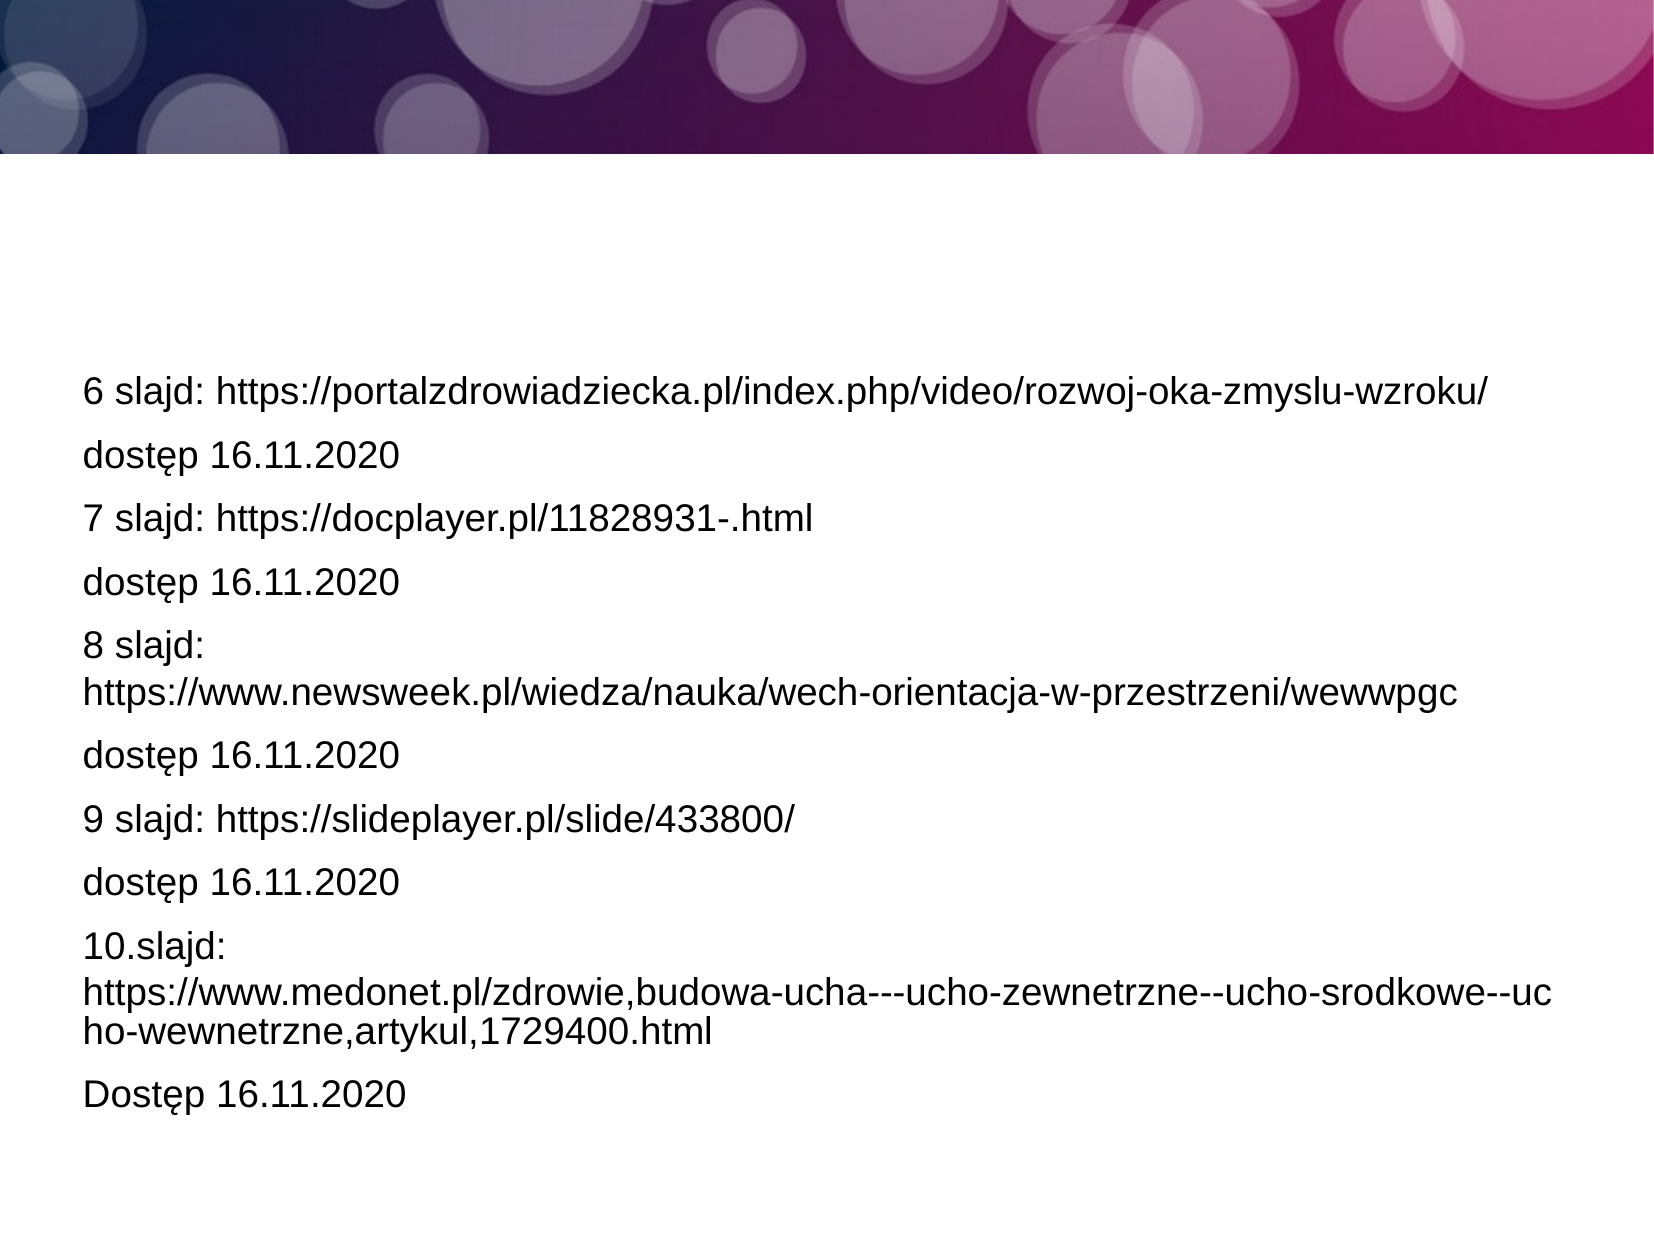

#
6 slajd: https://portalzdrowiadziecka.pl/index.php/video/rozwoj-oka-zmyslu-wzroku/
dostęp 16.11.2020
7 slajd: https://docplayer.pl/11828931-.html
dostęp 16.11.2020
8 slajd:https://www.newsweek.pl/wiedza/nauka/wech-orientacja-w-przestrzeni/wewwpgc
dostęp 16.11.2020
9 slajd: https://slideplayer.pl/slide/433800/
dostęp 16.11.2020
10.slajd: https://www.medonet.pl/zdrowie,budowa-ucha---ucho-zewnetrzne--ucho-srodkowe--ucho-wewnetrzne,artykul,1729400.html
Dostęp 16.11.2020